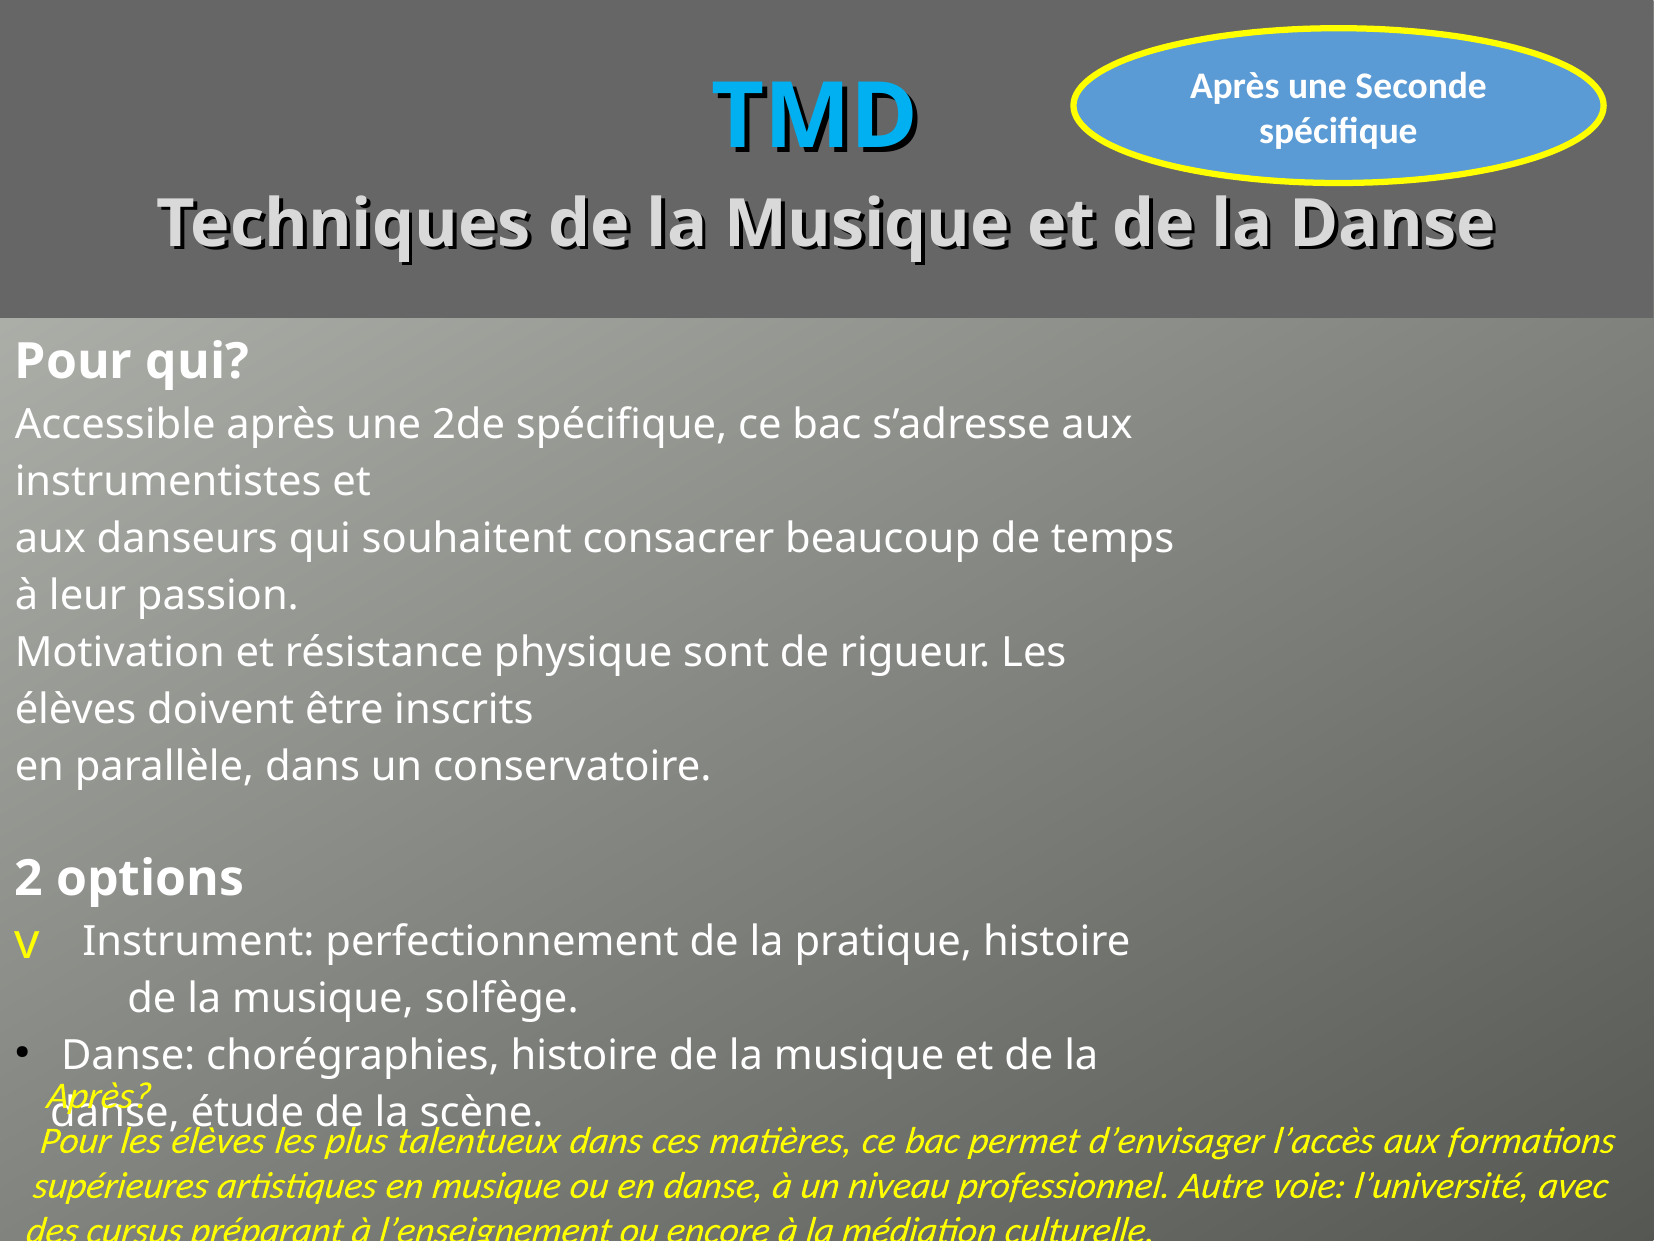

TMD
Techniques de la Musique et de la Danse
Après une Seconde spécifique
Pour qui?
Accessible après une 2de spécifique, ce bac s’adresse aux instrumentistes et
aux danseurs qui souhaitent consacrer beaucoup de temps à leur passion.
Motivation et résistance physique sont de rigueur. Les élèves doivent être inscrits
en parallèle, dans un conservatoire.
2 options
 Instrument: perfectionnement de la pratique, histoire de la musique, solfège.
 Danse: chorégraphies, histoire de la musique et de la danse, étude de la scène.
Après?
Pour les élèves les plus talentueux dans ces matières, ce bac permet d’envisager l’accès aux formations supérieures artistiques en musique ou en danse, à un niveau professionnel. Autre voie: l’université, avec des cursus préparant à l’enseignement ou encore à la médiation culturelle.